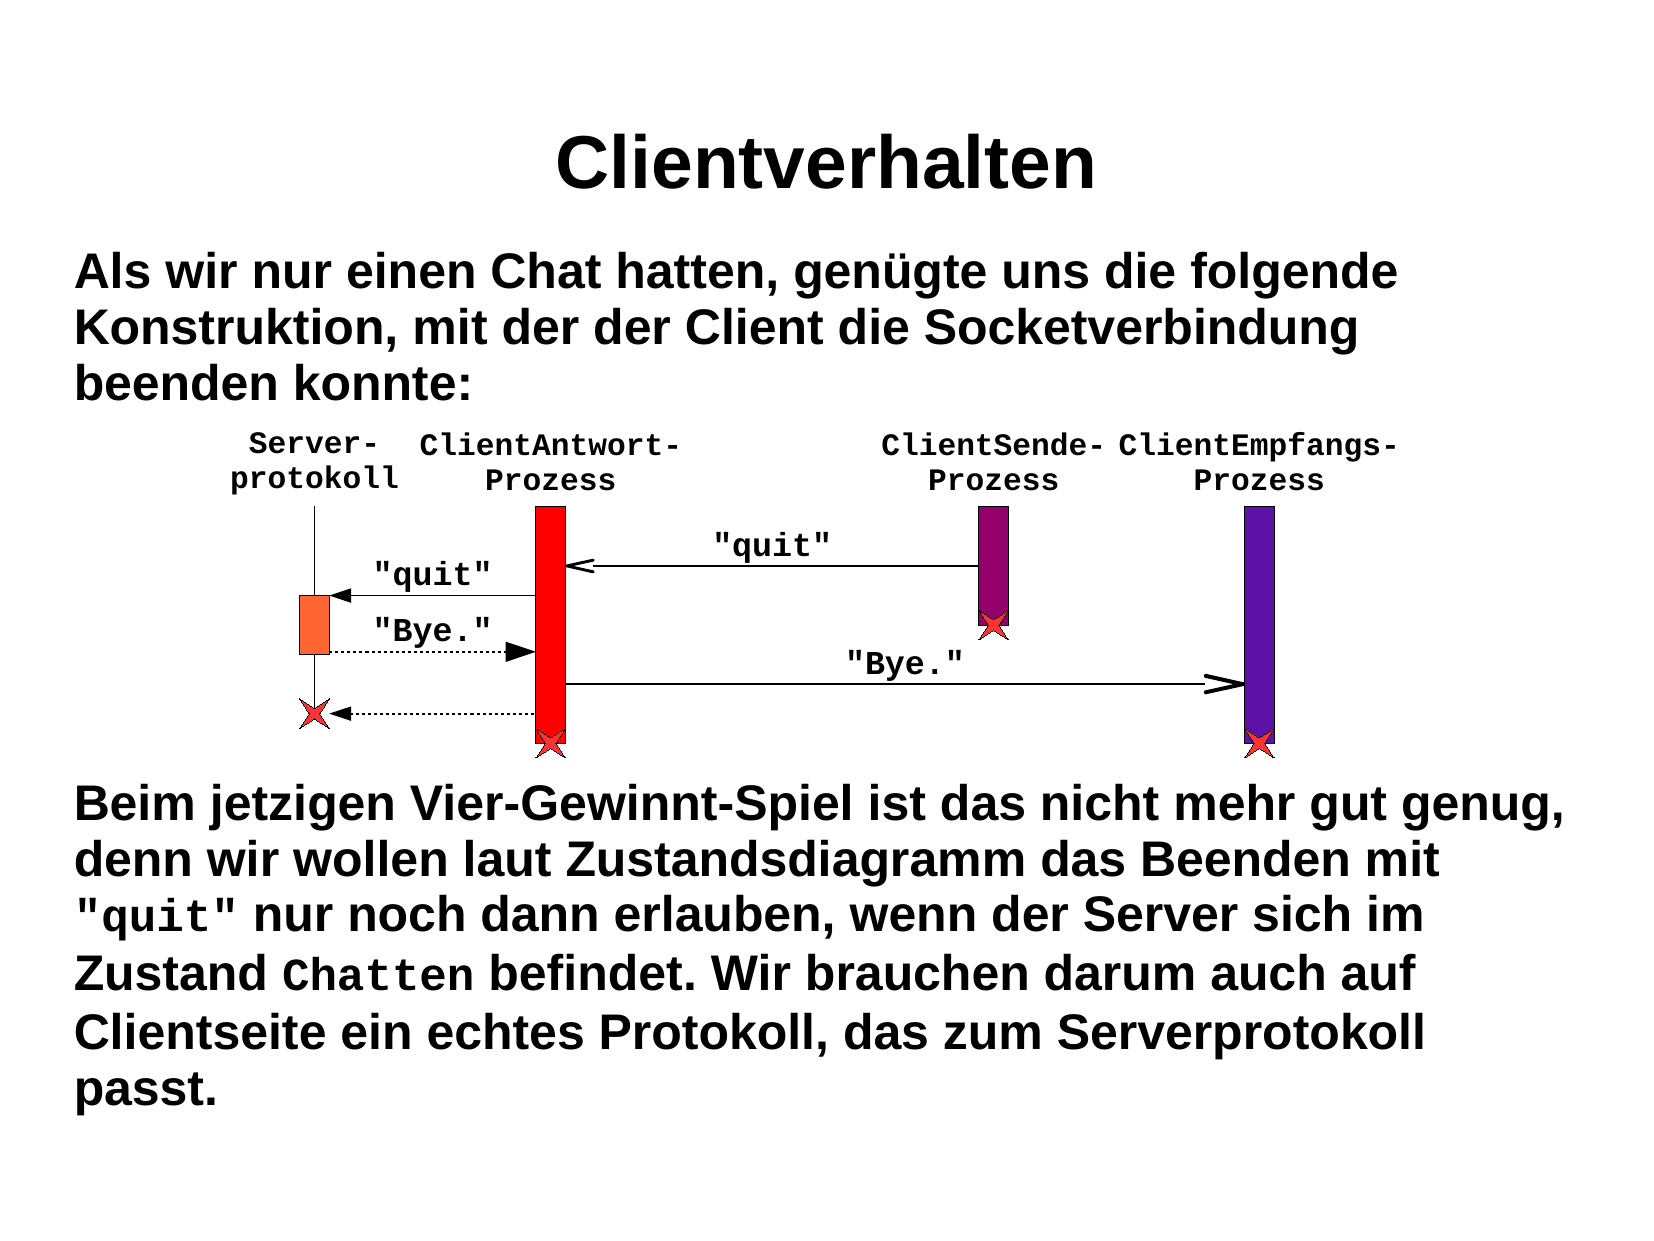

# Clientverhalten
Als wir nur einen Chat hatten, genügte uns die folgende Konstruktion, mit der der Client die Socketverbindung beenden konnte:
Server-
protokoll
ClientAntwort-
Prozess
ClientSende-
Prozess
ClientEmpfangs-
Prozess
"quit"
"quit"
"Bye."
"Bye."
Beim jetzigen Vier-Gewinnt-Spiel ist das nicht mehr gut genug, denn wir wollen laut Zustandsdiagramm das Beenden mit "quit" nur noch dann erlauben, wenn der Server sich im Zustand Chatten befindet. Wir brauchen darum auch auf Clientseite ein echtes Protokoll, das zum Serverprotokoll passt.